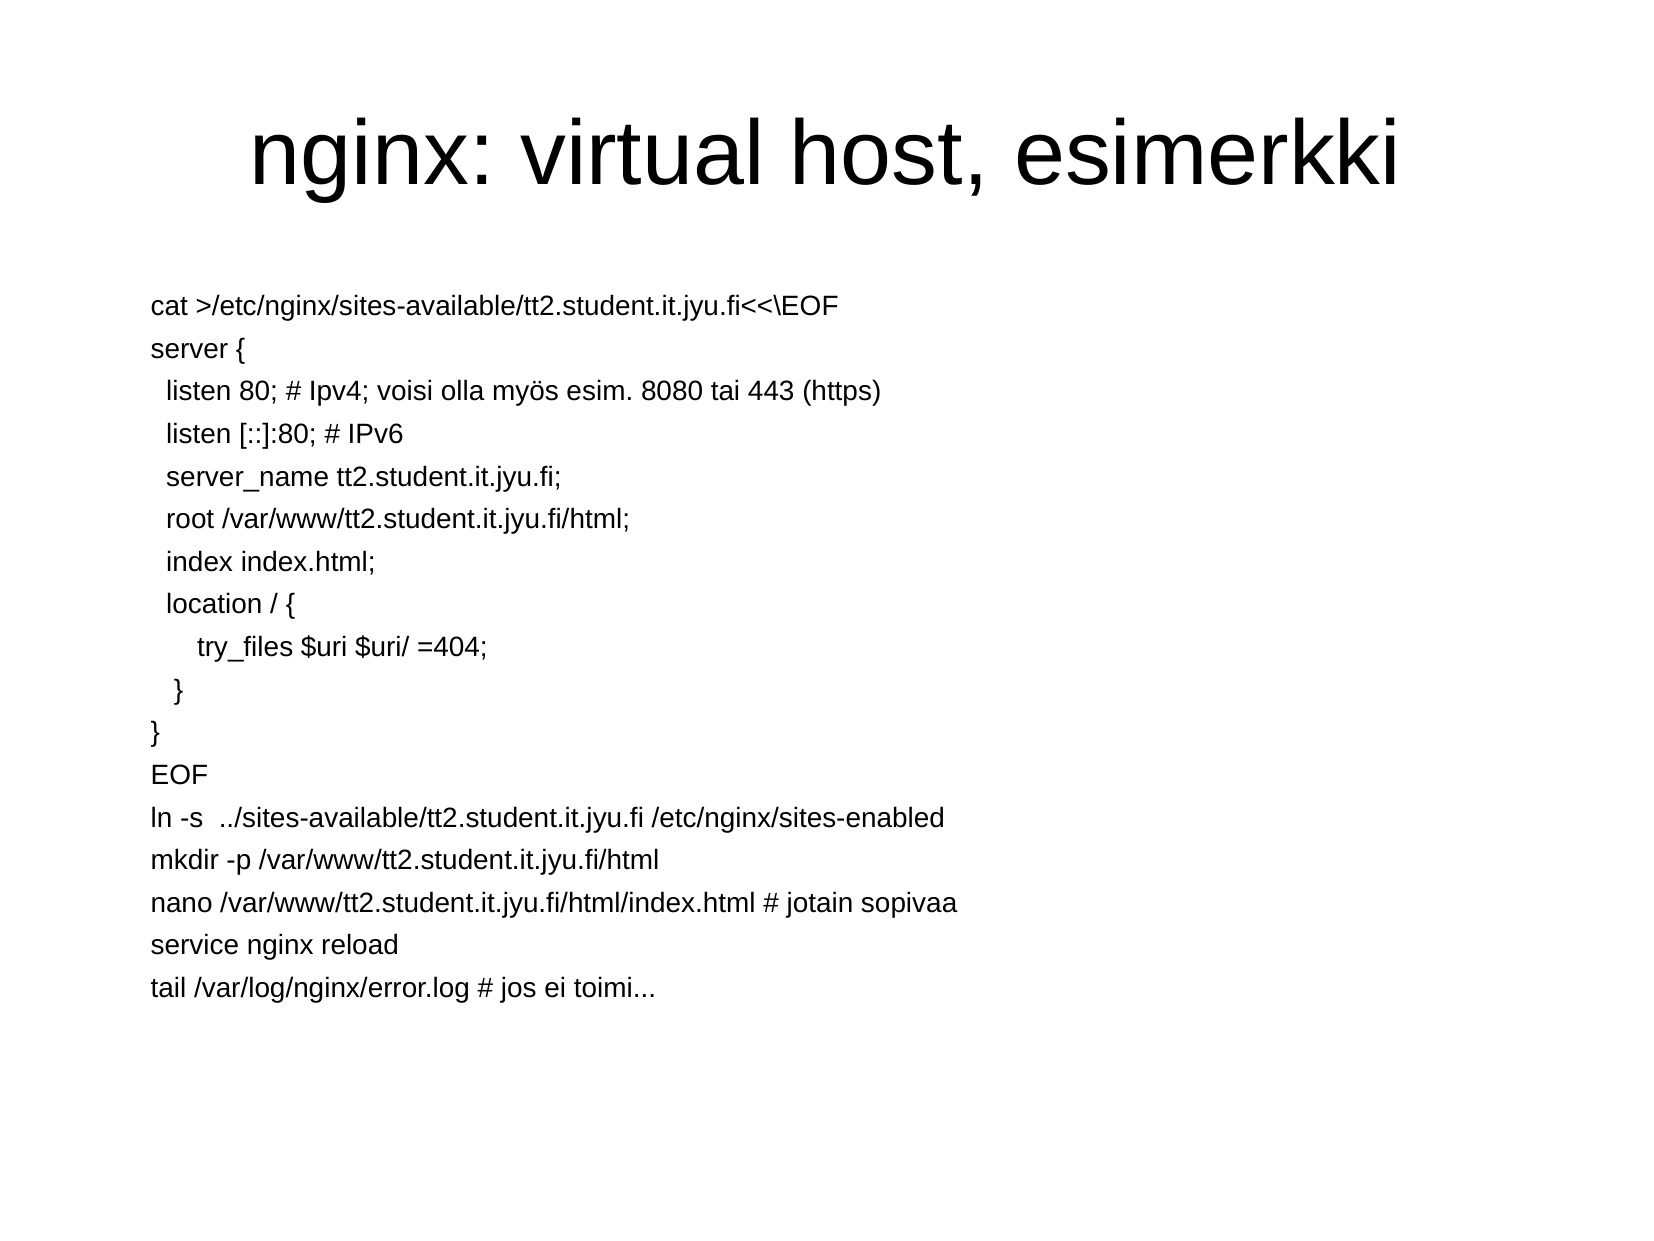

# nginx: virtual host, esimerkki
cat >/etc/nginx/sites-available/tt2.student.it.jyu.fi<<\EOF
server {
 listen 80; # Ipv4; voisi olla myös esim. 8080 tai 443 (https)
 listen [::]:80; # IPv6
 server_name tt2.student.it.jyu.fi;
 root /var/www/tt2.student.it.jyu.fi/html;
 index index.html;
 location / {
 try_files $uri $uri/ =404;
 }
}
EOF
ln -s ../sites-available/tt2.student.it.jyu.fi /etc/nginx/sites-enabled
mkdir -p /var/www/tt2.student.it.jyu.fi/html
nano /var/www/tt2.student.it.jyu.fi/html/index.html # jotain sopivaa
service nginx reload
tail /var/log/nginx/error.log # jos ei toimi...